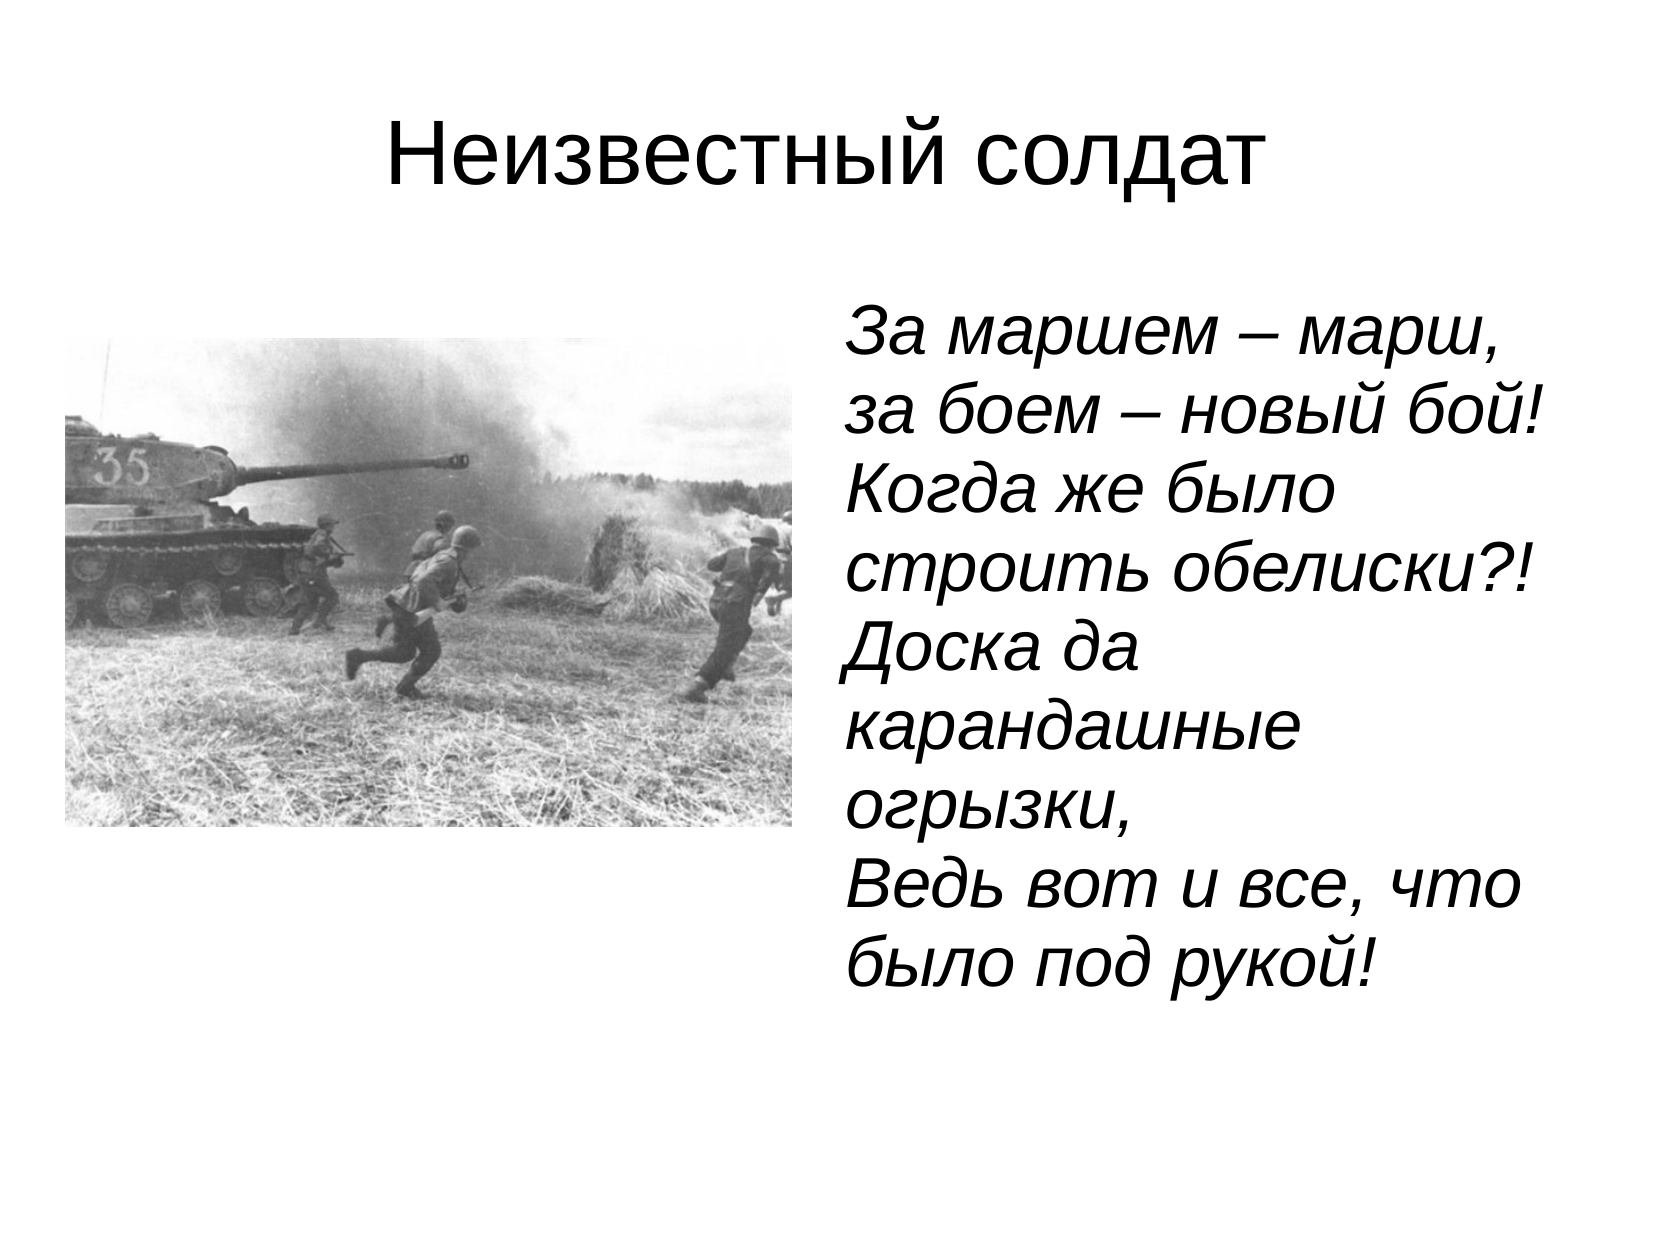

Неизвестный солдат
# За маршем – марш, за боем – новый бой! Когда же было строить обелиски?! Доска да карандашные огрызки, Ведь вот и все, что было под рукой!